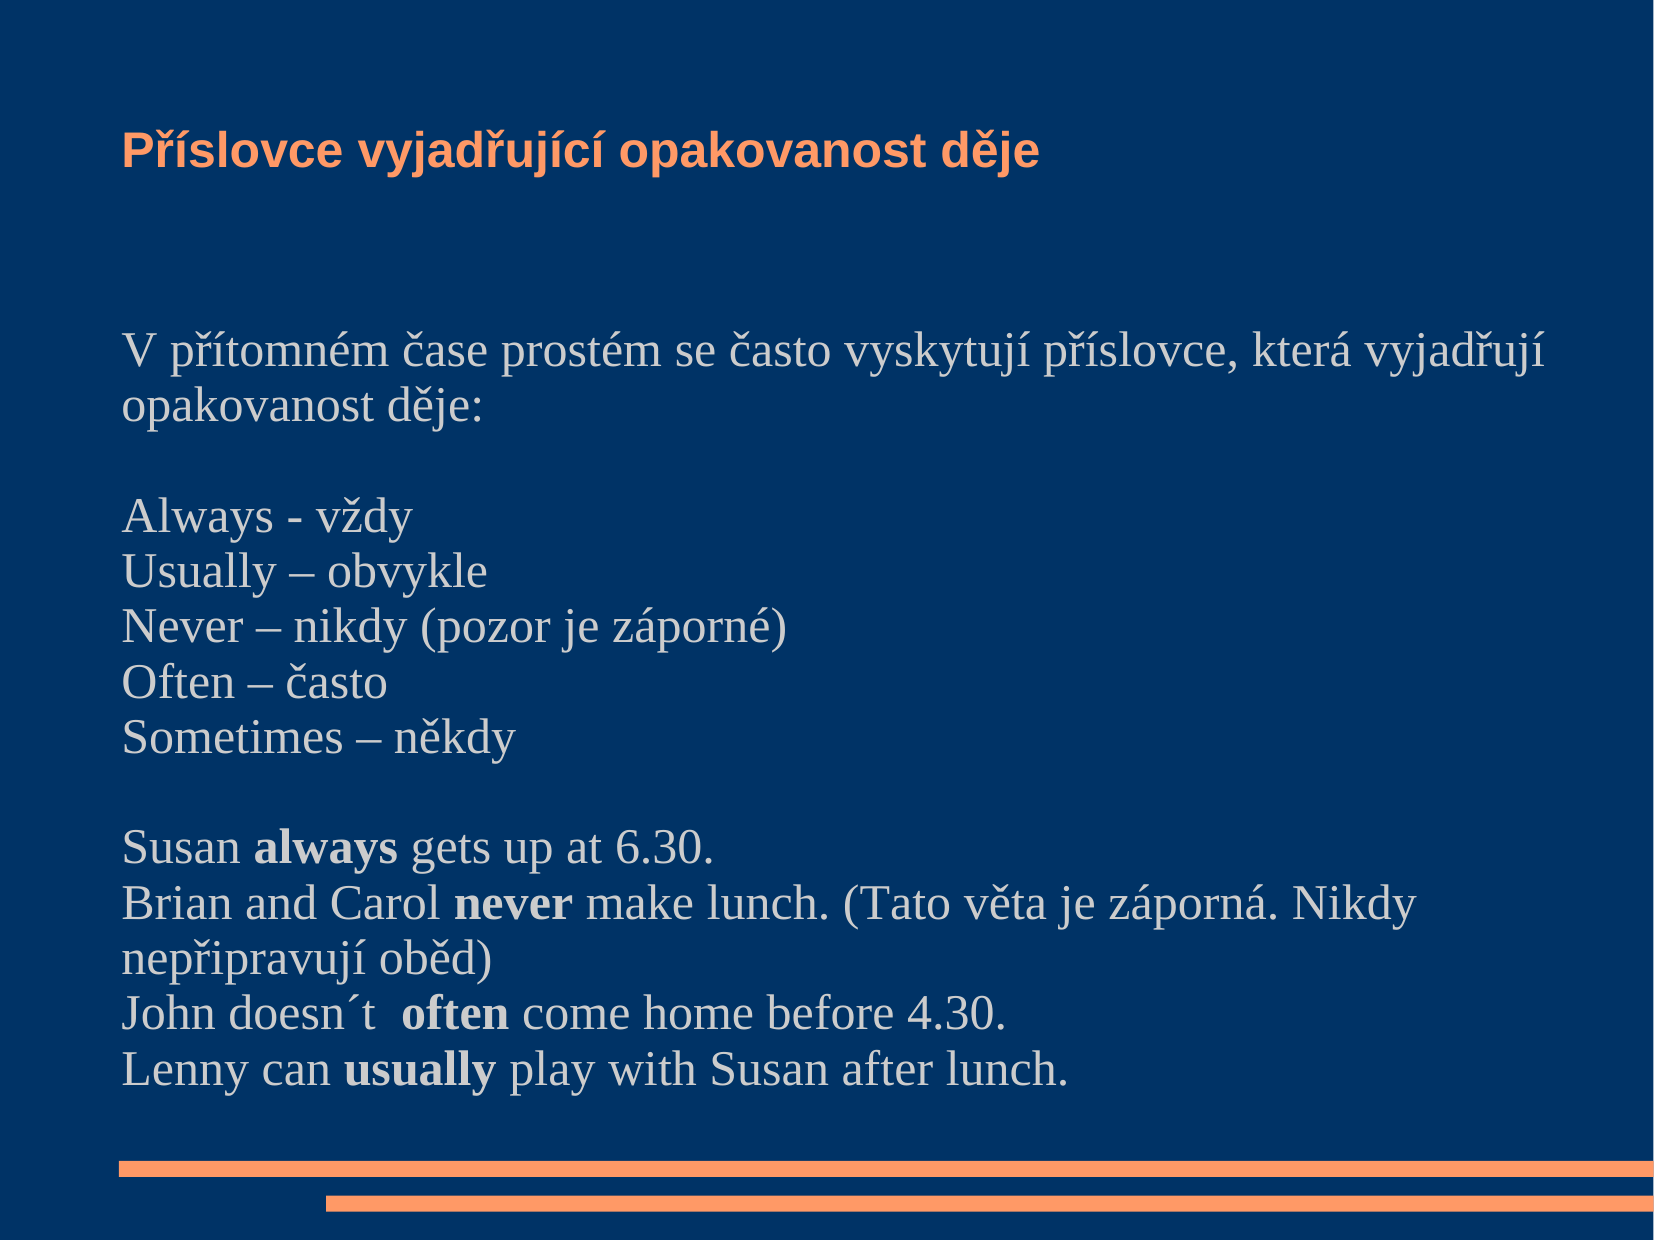

# Příslovce vyjadřující opakovanost děje
V přítomném čase prostém se často vyskytují příslovce, která vyjadřují opakovanost děje:
Always - vždy
Usually – obvykle
Never – nikdy (pozor je záporné)
Often – často
Sometimes – někdy
Susan always gets up at 6.30.
Brian and Carol never make lunch. (Tato věta je záporná. Nikdy nepřipravují oběd)
John doesn´t often come home before 4.30.
Lenny can usually play with Susan after lunch.